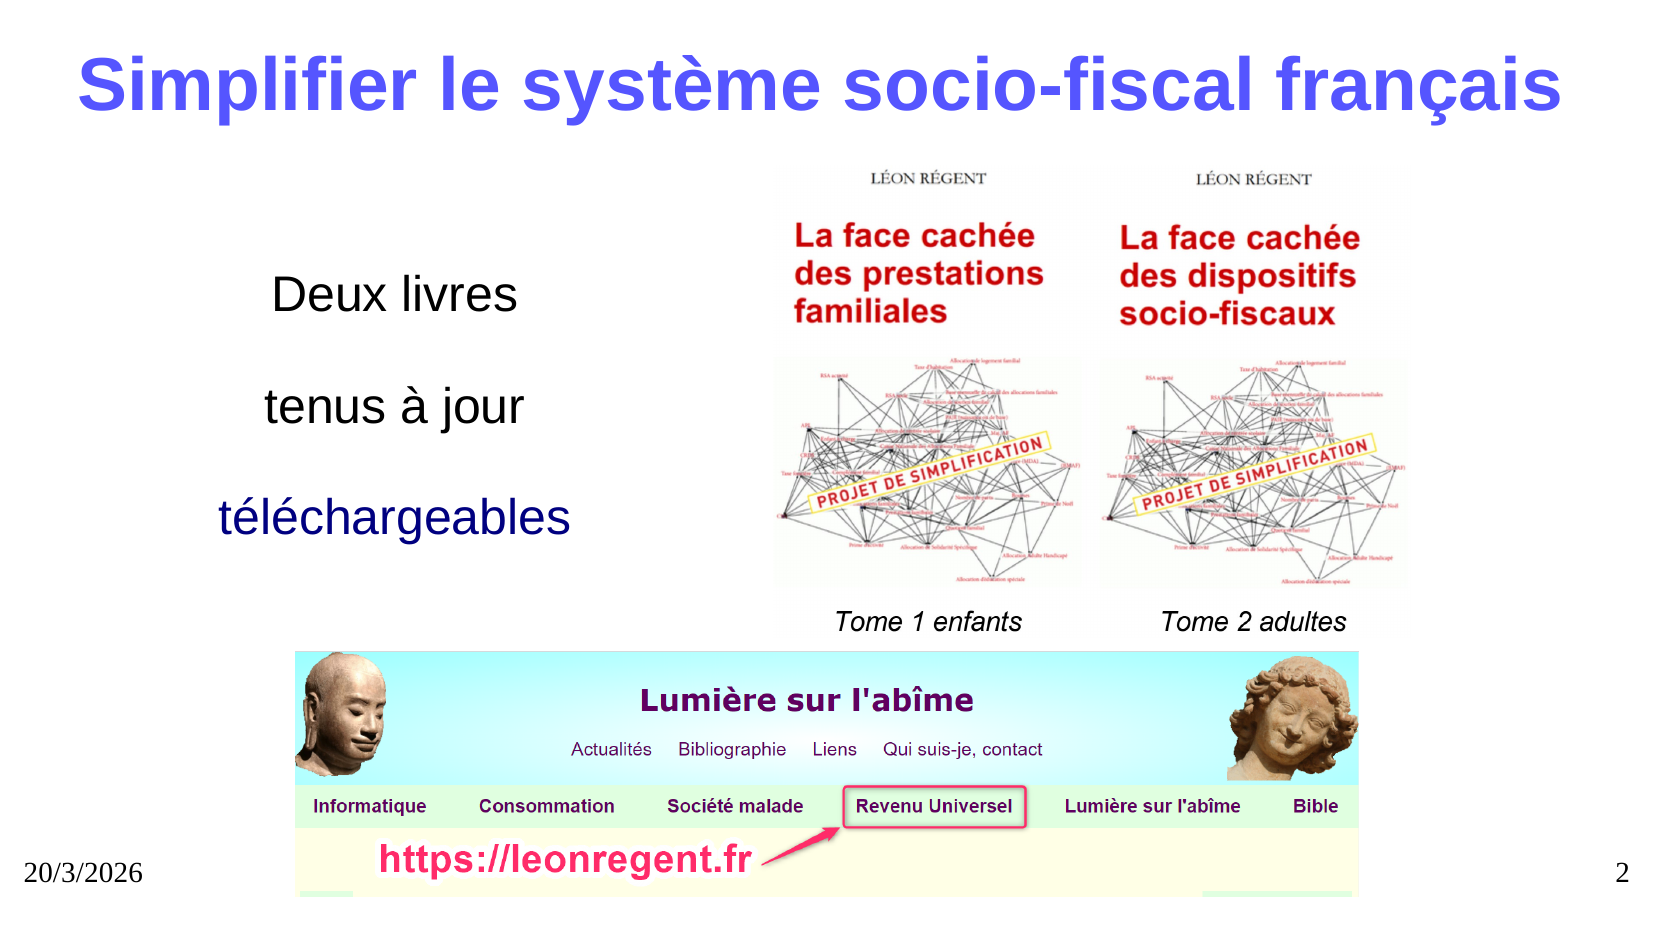

# Simplifier le système socio-fiscal français
Deux livres
tenus à jour
téléchargeables
20/3/2026
2